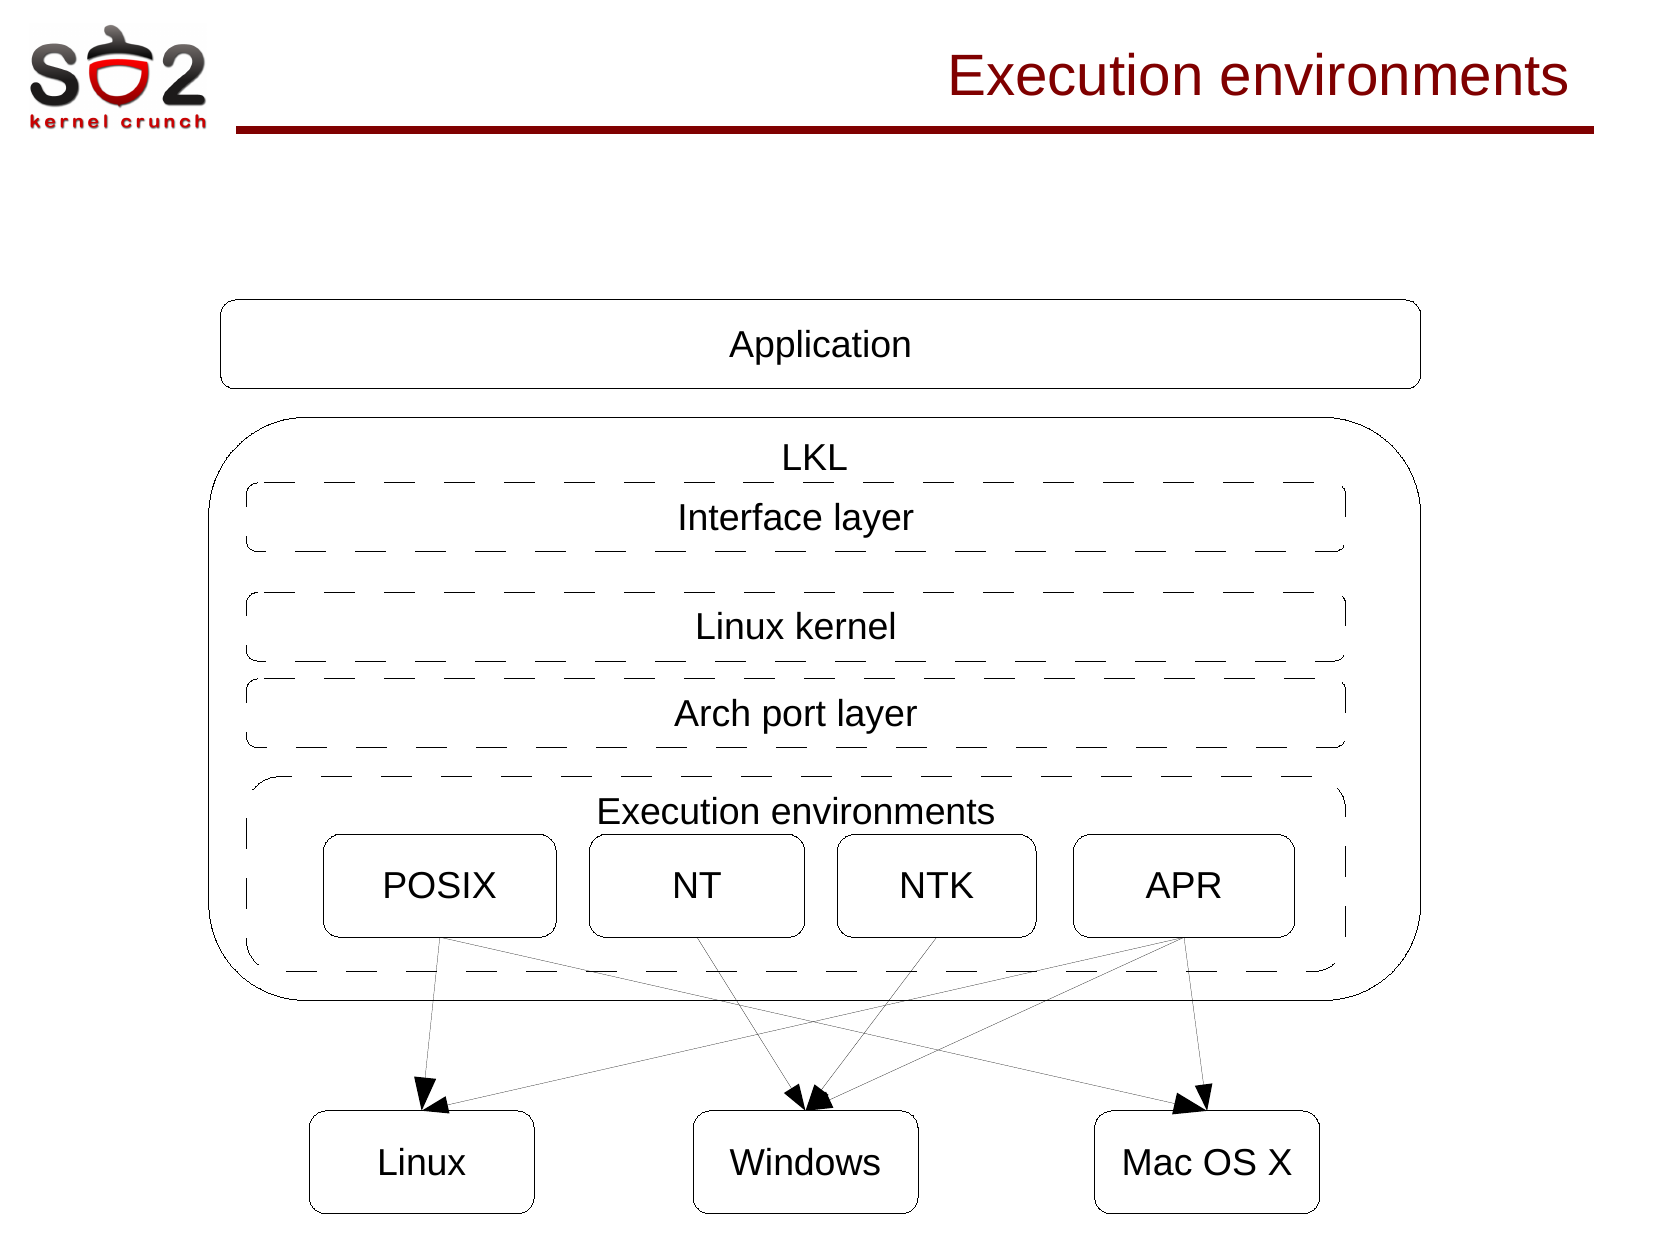

# Execution environments
Application
LKL
Interface layer
Linux kernel
Arch port layer
Execution environments
POSIX
NT
NTK
APR
Linux
Windows
Mac OS X